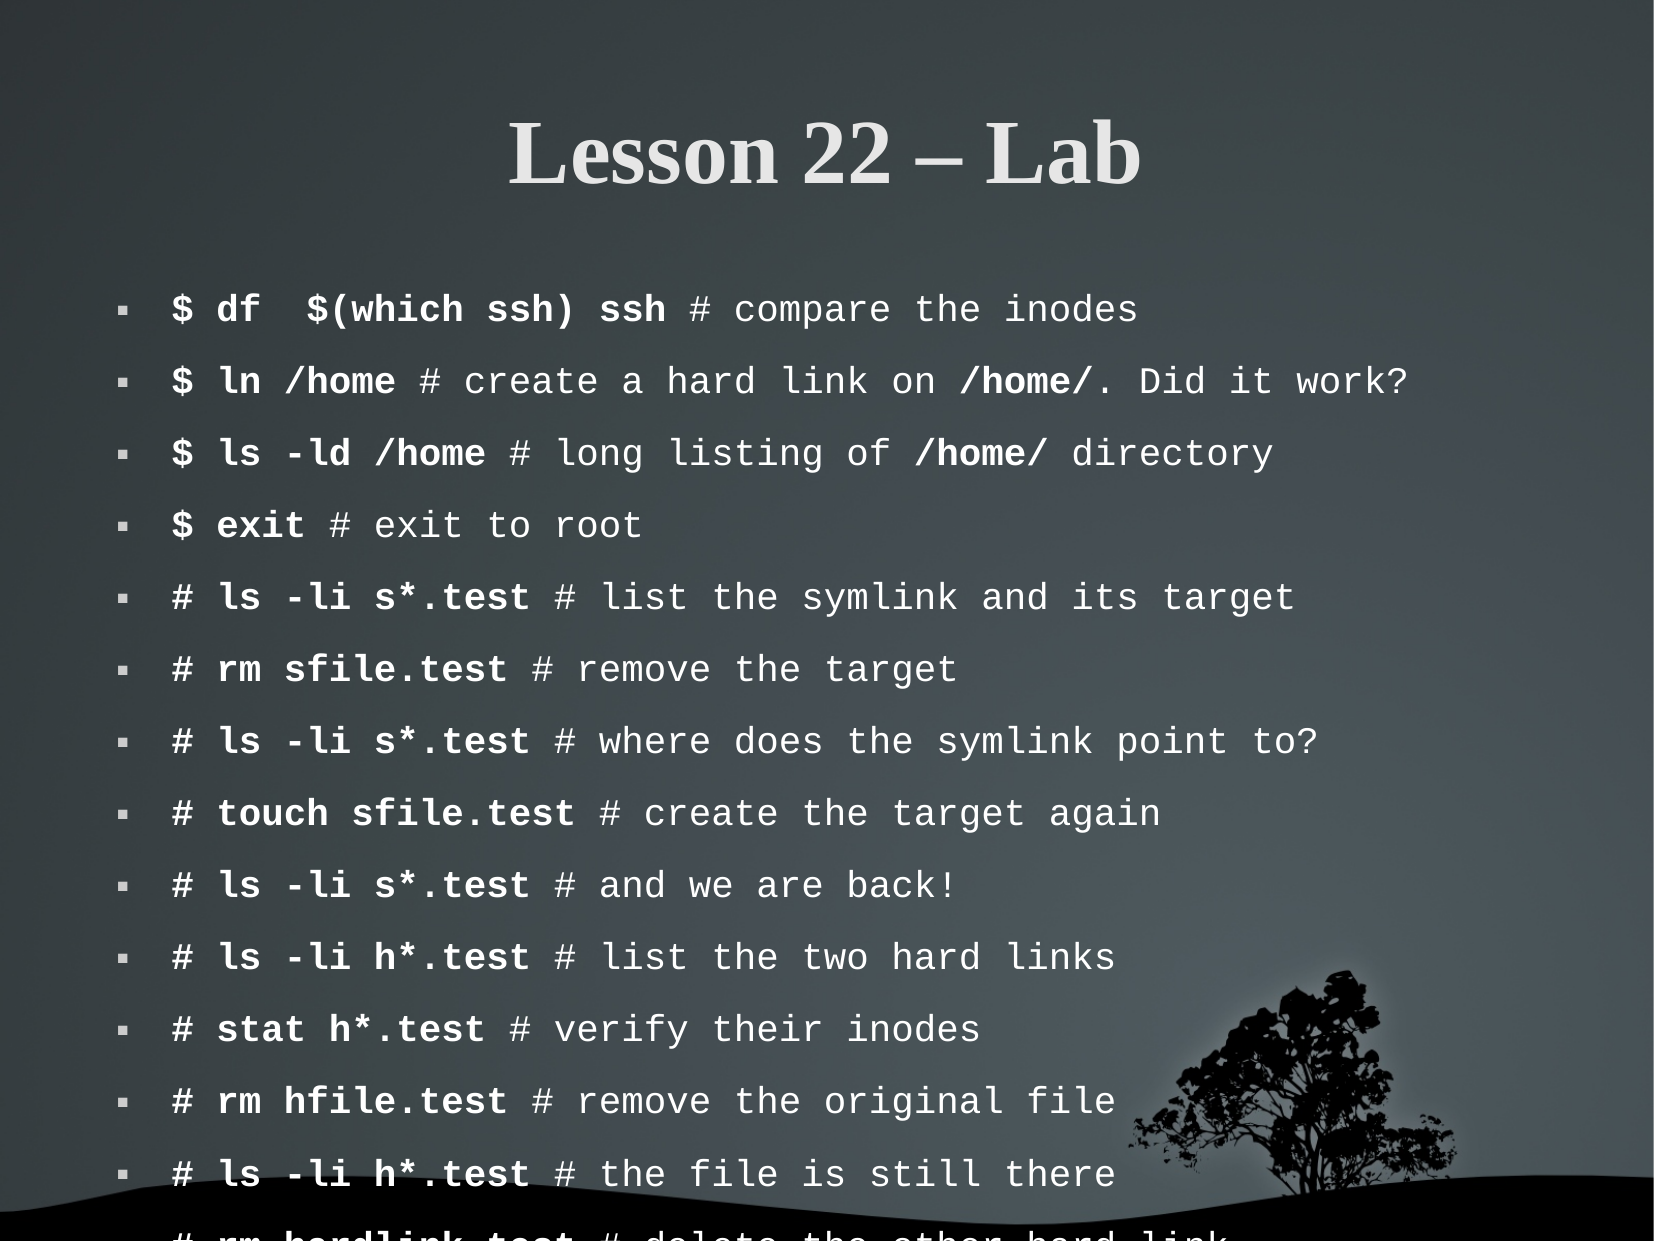

Lesson 22 – Lab
# $ df $(which ssh) ssh # compare the inodes
$ ln /home # create a hard link on /home/. Did it work?
$ ls -ld /home # long listing of /home/ directory
$ exit # exit to root
# ls -li s*.test # list the symlink and its target
# rm sfile.test # remove the target
# ls -li s*.test # where does the symlink point to?
# touch sfile.test # create the target again
# ls -li s*.test # and we are back!
# ls -li h*.test # list the two hard links
# stat h*.test # verify their inodes
# rm hfile.test # remove the original file
# ls -li h*.test # the file is still there
# rm hardlink.test # delete the other hard link
# ls -li h*.test # now the file is truly deleted!